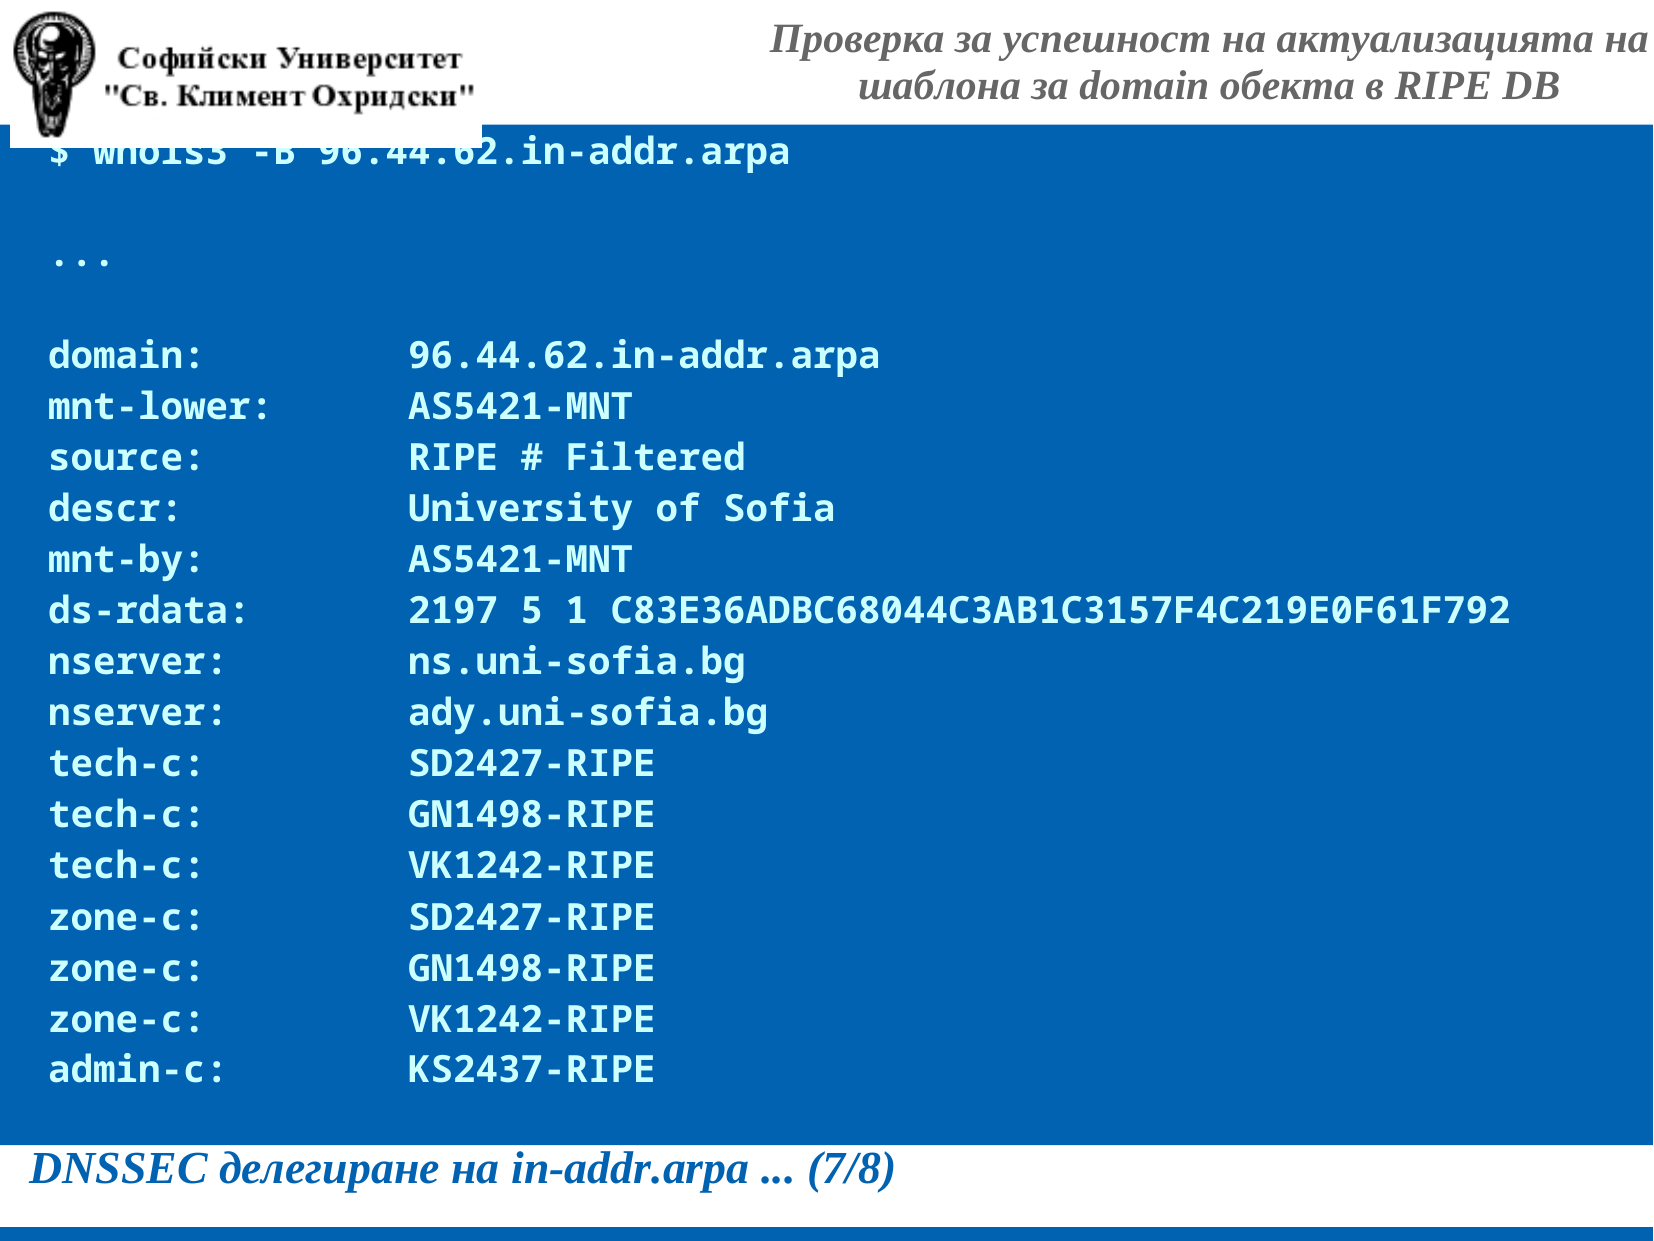

# Проверка за успешност на актуализацията на шаблона за domain обекта в RIPE DB
$ whois3 -B 96.44.62.in-addr.arpa
...
domain: 96.44.62.in-addr.arpa
mnt-lower: AS5421-MNT
source: RIPE # Filtered
descr: University of Sofia
mnt-by: AS5421-MNT
ds-rdata: 2197 5 1 C83E36ADBC68044C3AB1C3157F4C219E0F61F792
nserver: ns.uni-sofia.bg
nserver: ady.uni-sofia.bg
tech-c: SD2427-RIPE
tech-c: GN1498-RIPE
tech-c: VK1242-RIPE
zone-c: SD2427-RIPE
zone-c: GN1498-RIPE
zone-c: VK1242-RIPE
admin-c: KS2437-RIPE
DNSSEC делегиране на in-addr.arpa ... (7/8)